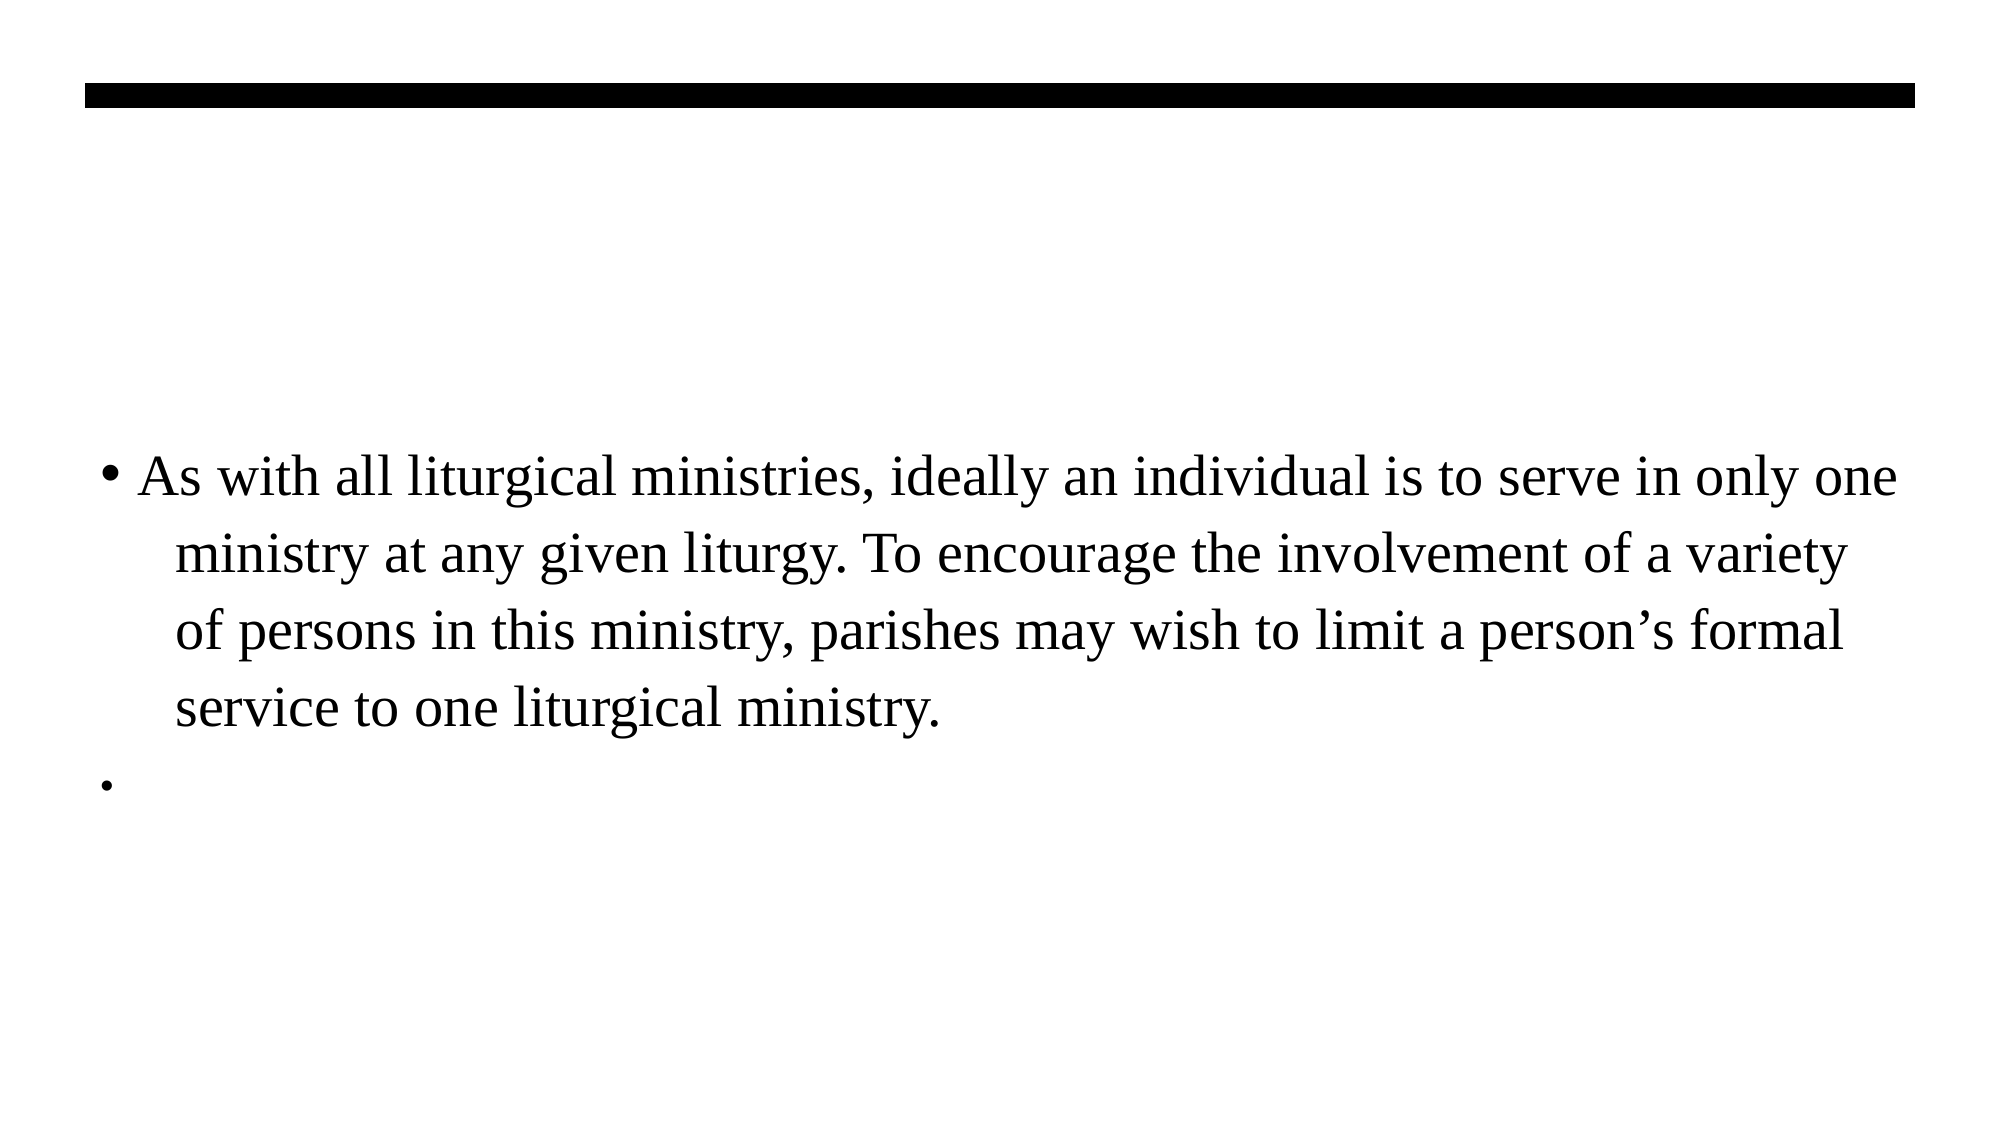

#
As with all liturgical ministries, ideally an individual is to serve in only one ministry at any given liturgy. To encourage the involvement of a variety of persons in this ministry, parishes may wish to limit a person’s formal service to one liturgical ministry.